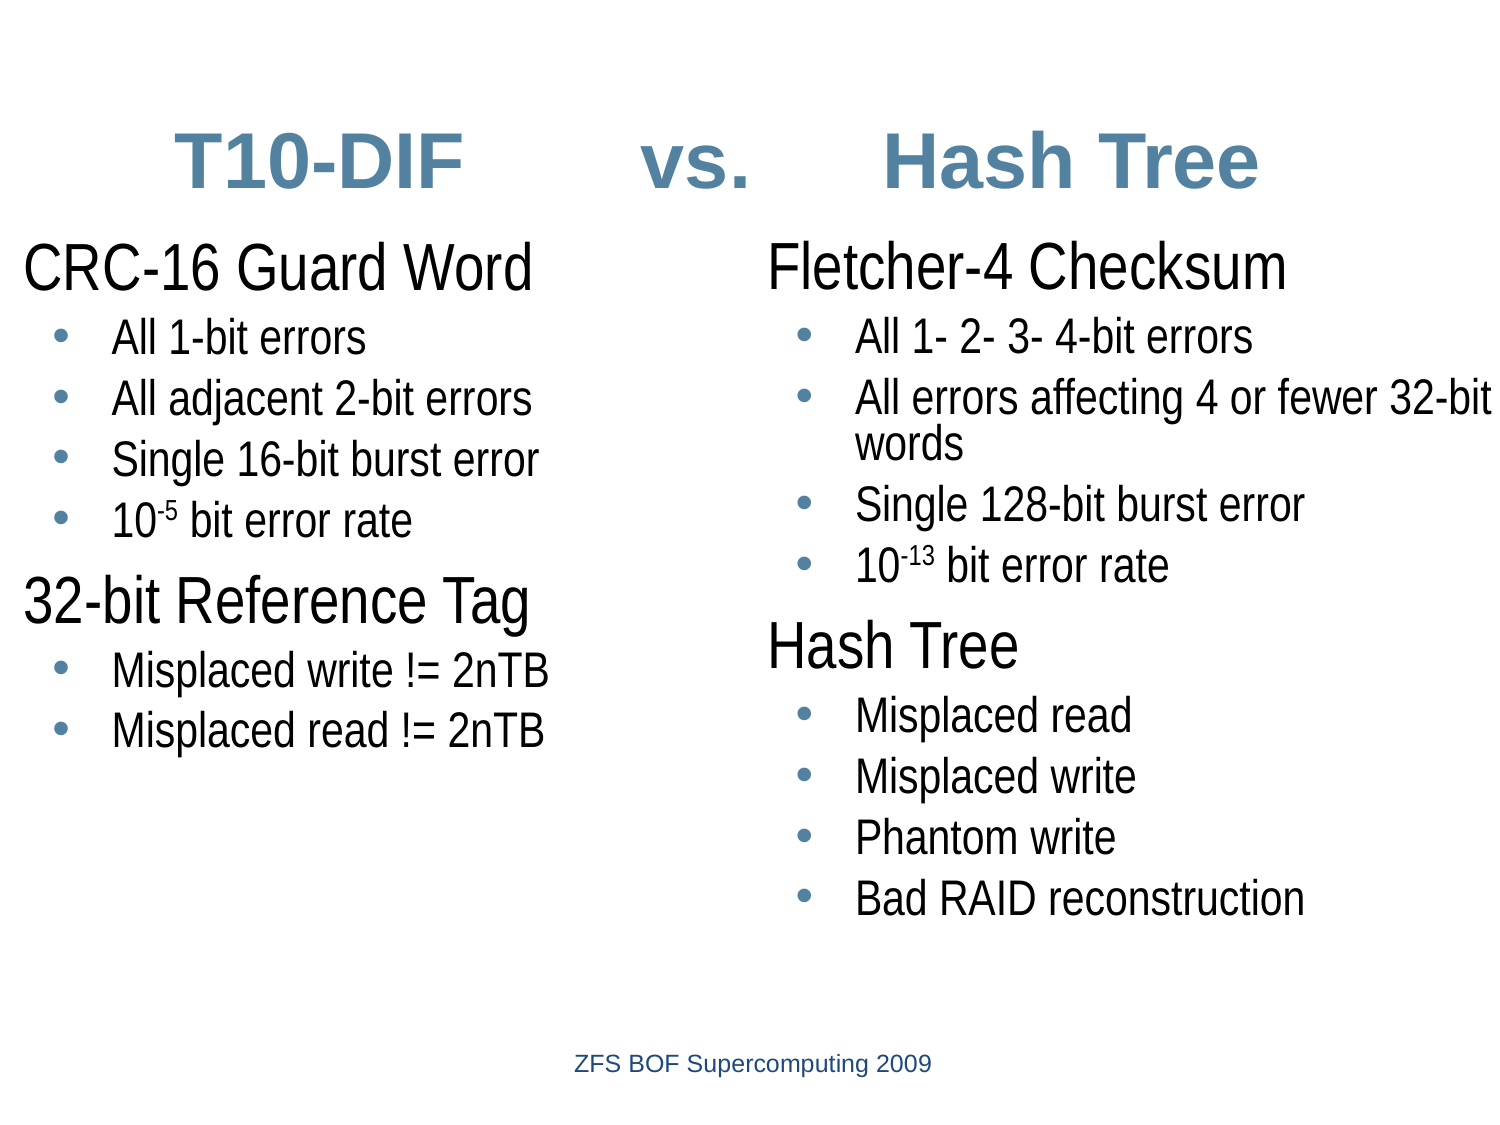

# T10-DIF vs. Hash Tree
Fletcher-4 Checksum
All 1- 2- 3- 4-bit errors
All errors affecting 4 or fewer 32-bit words
Single 128-bit burst error
10-13 bit error rate
Hash Tree
Misplaced read
Misplaced write
Phantom write
Bad RAID reconstruction
CRC-16 Guard Word
All 1-bit errors
All adjacent 2-bit errors
Single 16-bit burst error
10-5 bit error rate
32-bit Reference Tag
Misplaced write != 2nTB
Misplaced read != 2nTB
ZFS BOF Supercomputing 2009